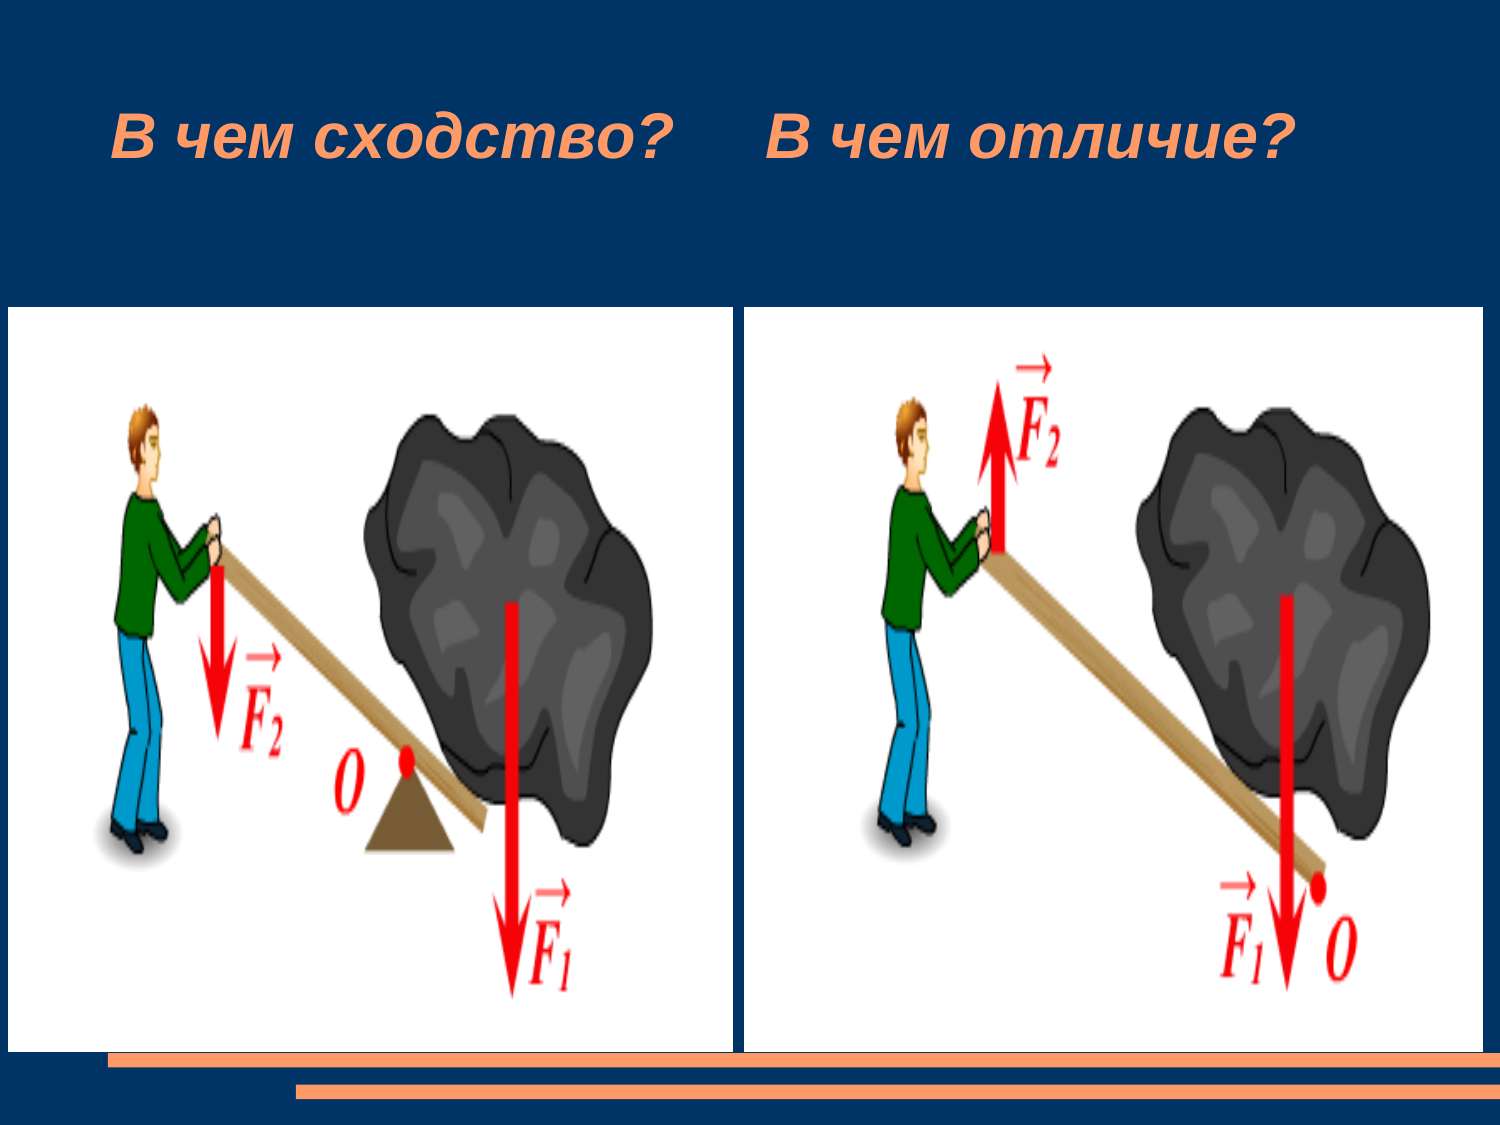

# В чем сходство? В чем отличие?